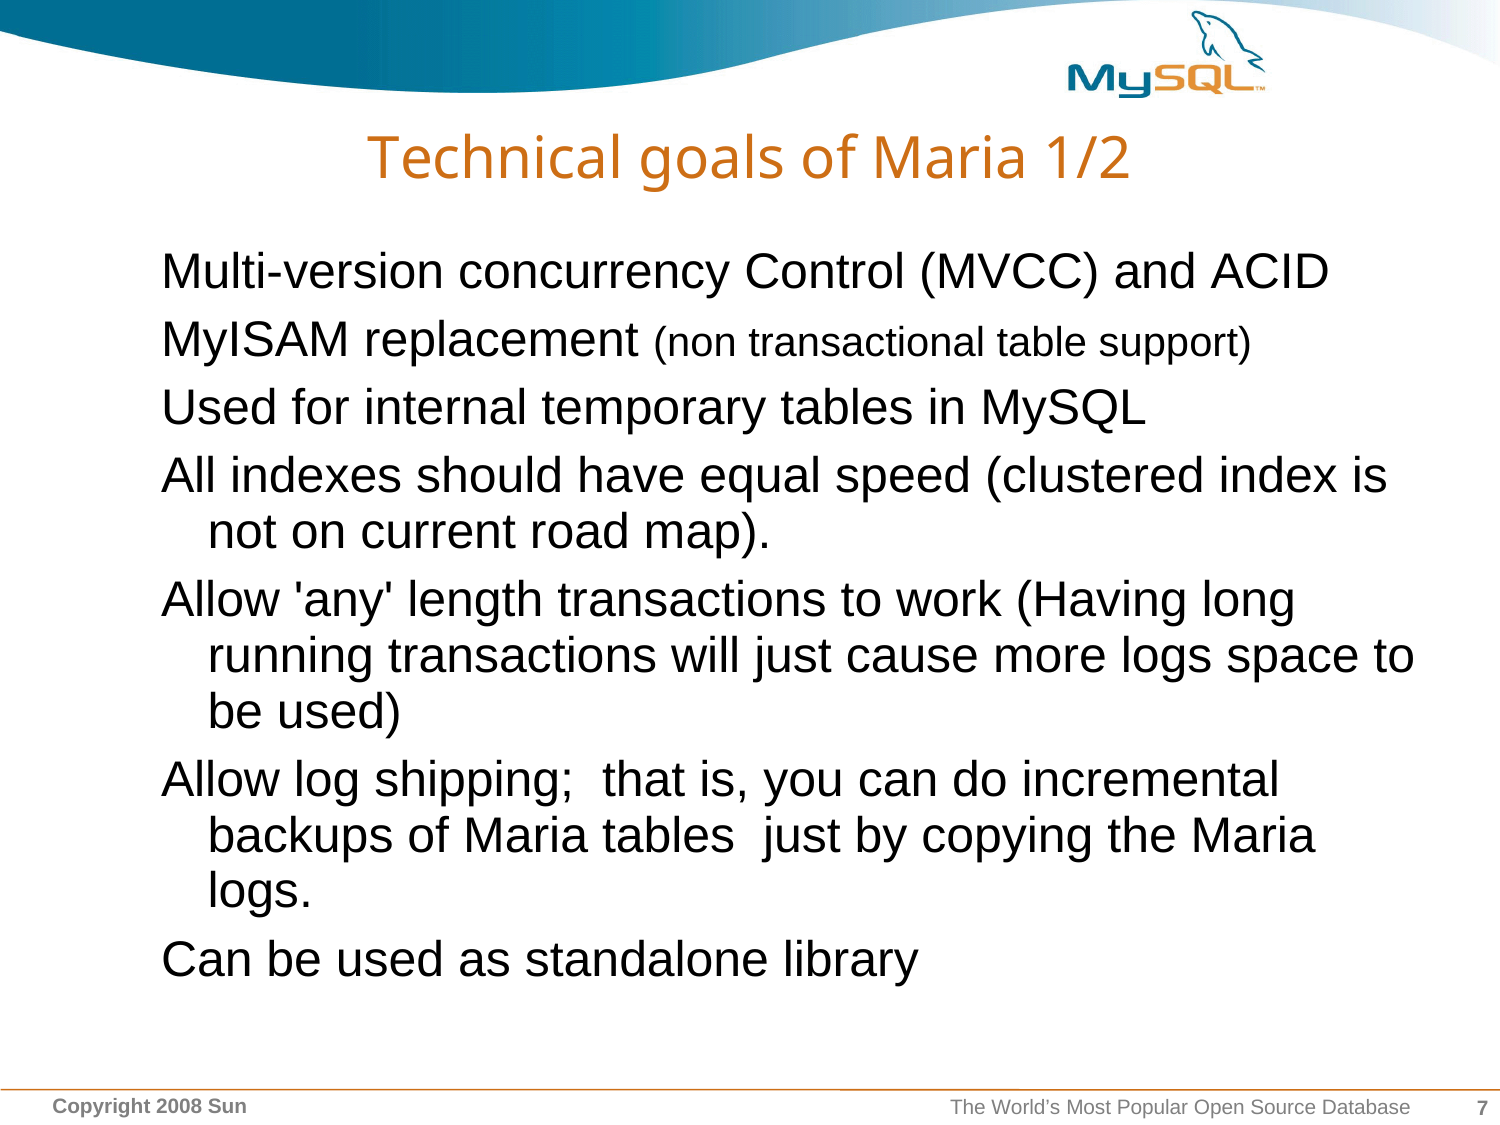

# Technical goals of Maria 1/2
Multi-version concurrency Control (MVCC) and ACID
MyISAM replacement (non transactional table support)‏
Used for internal temporary tables in MySQL
All indexes should have equal speed (clustered index is not on current road map).
Allow 'any' length transactions to work (Having long running transactions will just cause more logs space to be used)‏
Allow log shipping; that is, you can do incremental backups of Maria tables just by copying the Maria logs.
Can be used as standalone library